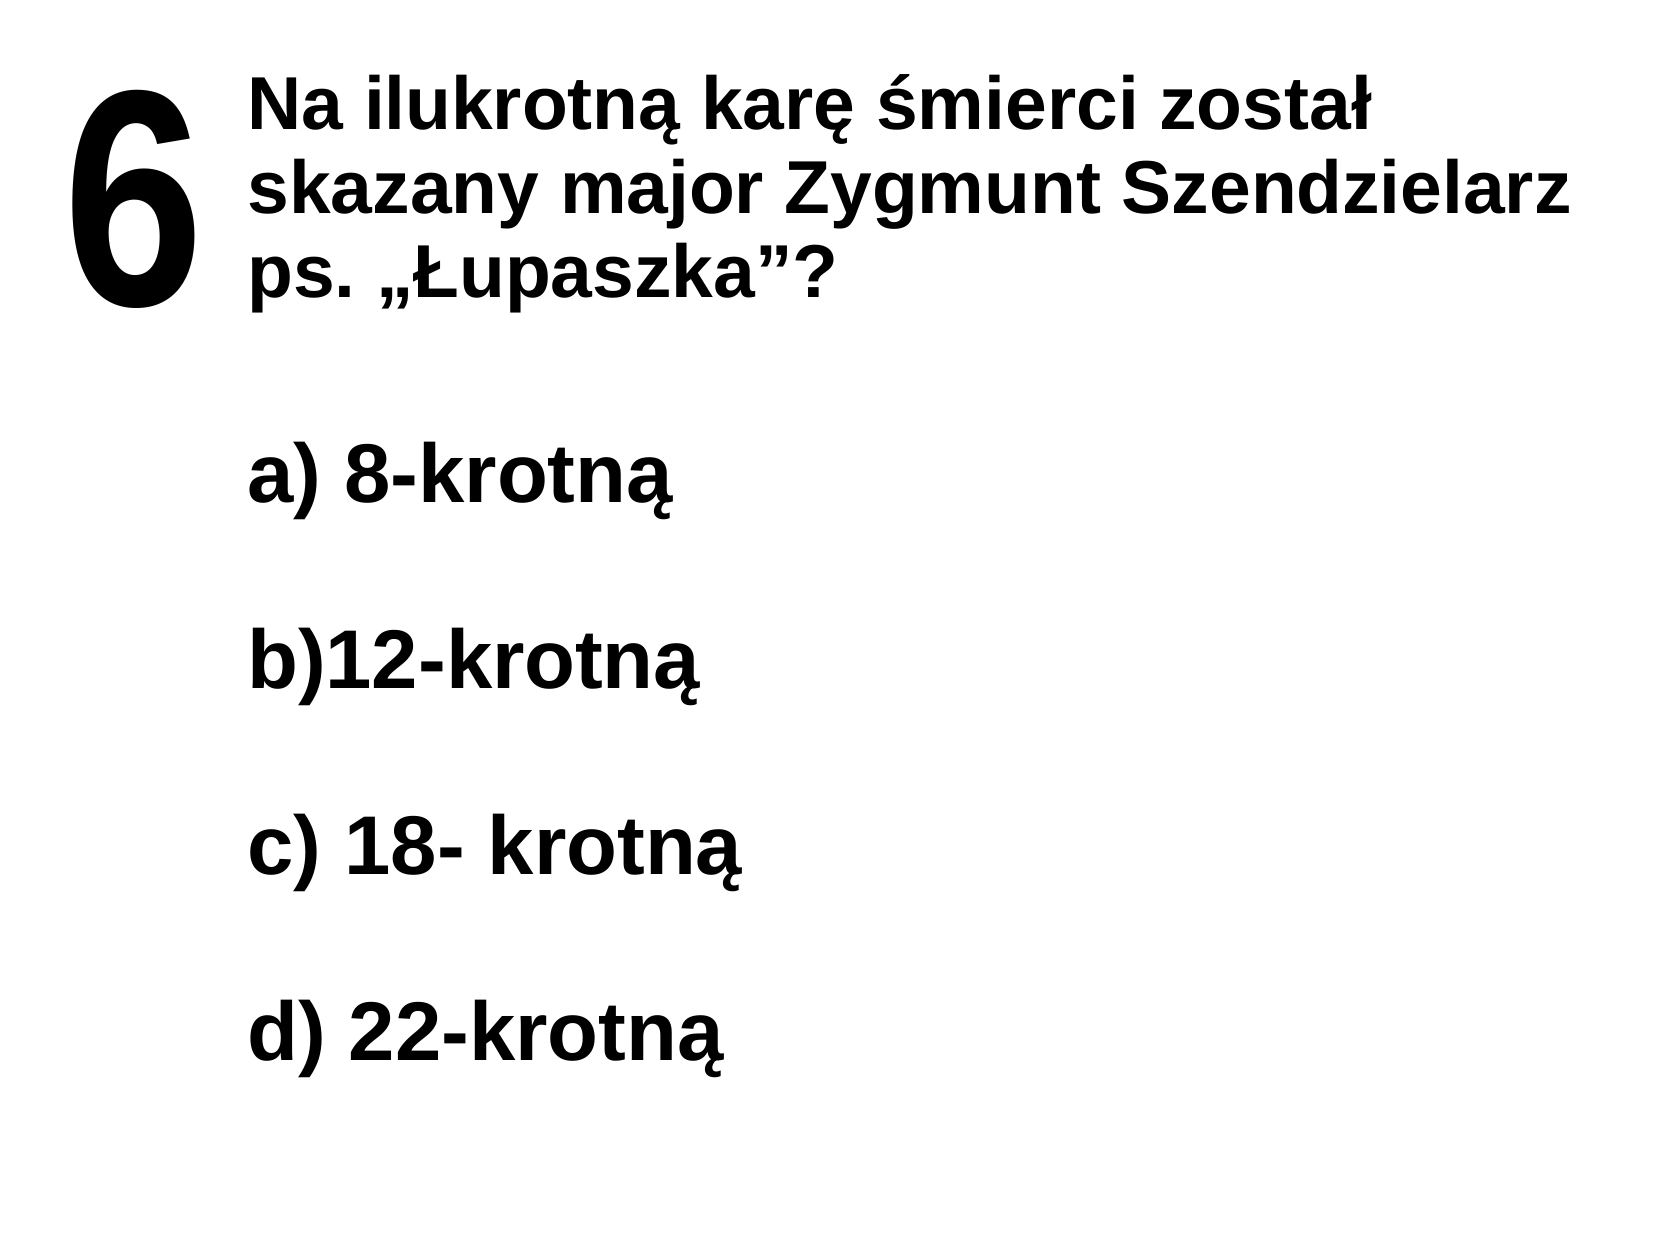

6
Na ilukrotną karę śmierci został skazany major Zygmunt Szendzielarz ps. „Łupaszka”?
a) 8-krotną
b)12-krotną
c) 18- krotną
d) 22-krotną